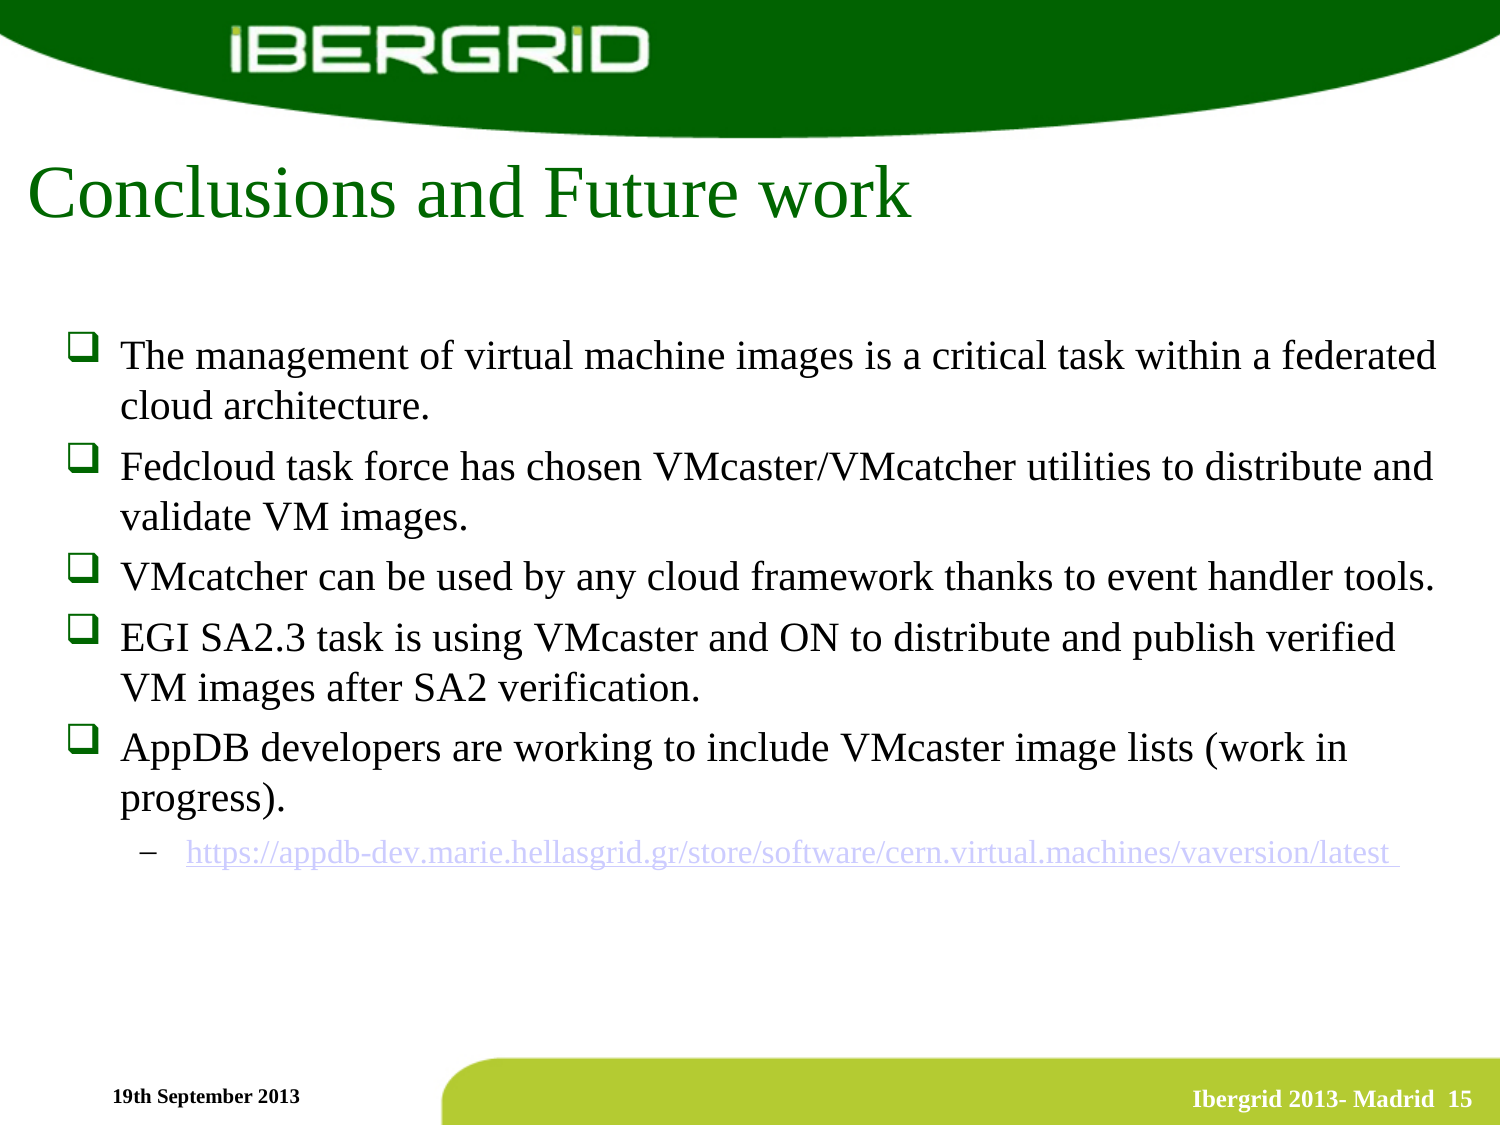

Conclusions and Future work
The management of virtual machine images is a critical task within a federated cloud architecture.
Fedcloud task force has chosen VMcaster/VMcatcher utilities to distribute and validate VM images.
VMcatcher can be used by any cloud framework thanks to event handler tools.
EGI SA2.3 task is using VMcaster and ON to distribute and publish verified VM images after SA2 verification.
AppDB developers are working to include VMcaster image lists (work in progress).
https://appdb-dev.marie.hellasgrid.gr/store/software/cern.virtual.machines/vaversion/latest
19th September 2013
Ibergrid 2013- Madrid